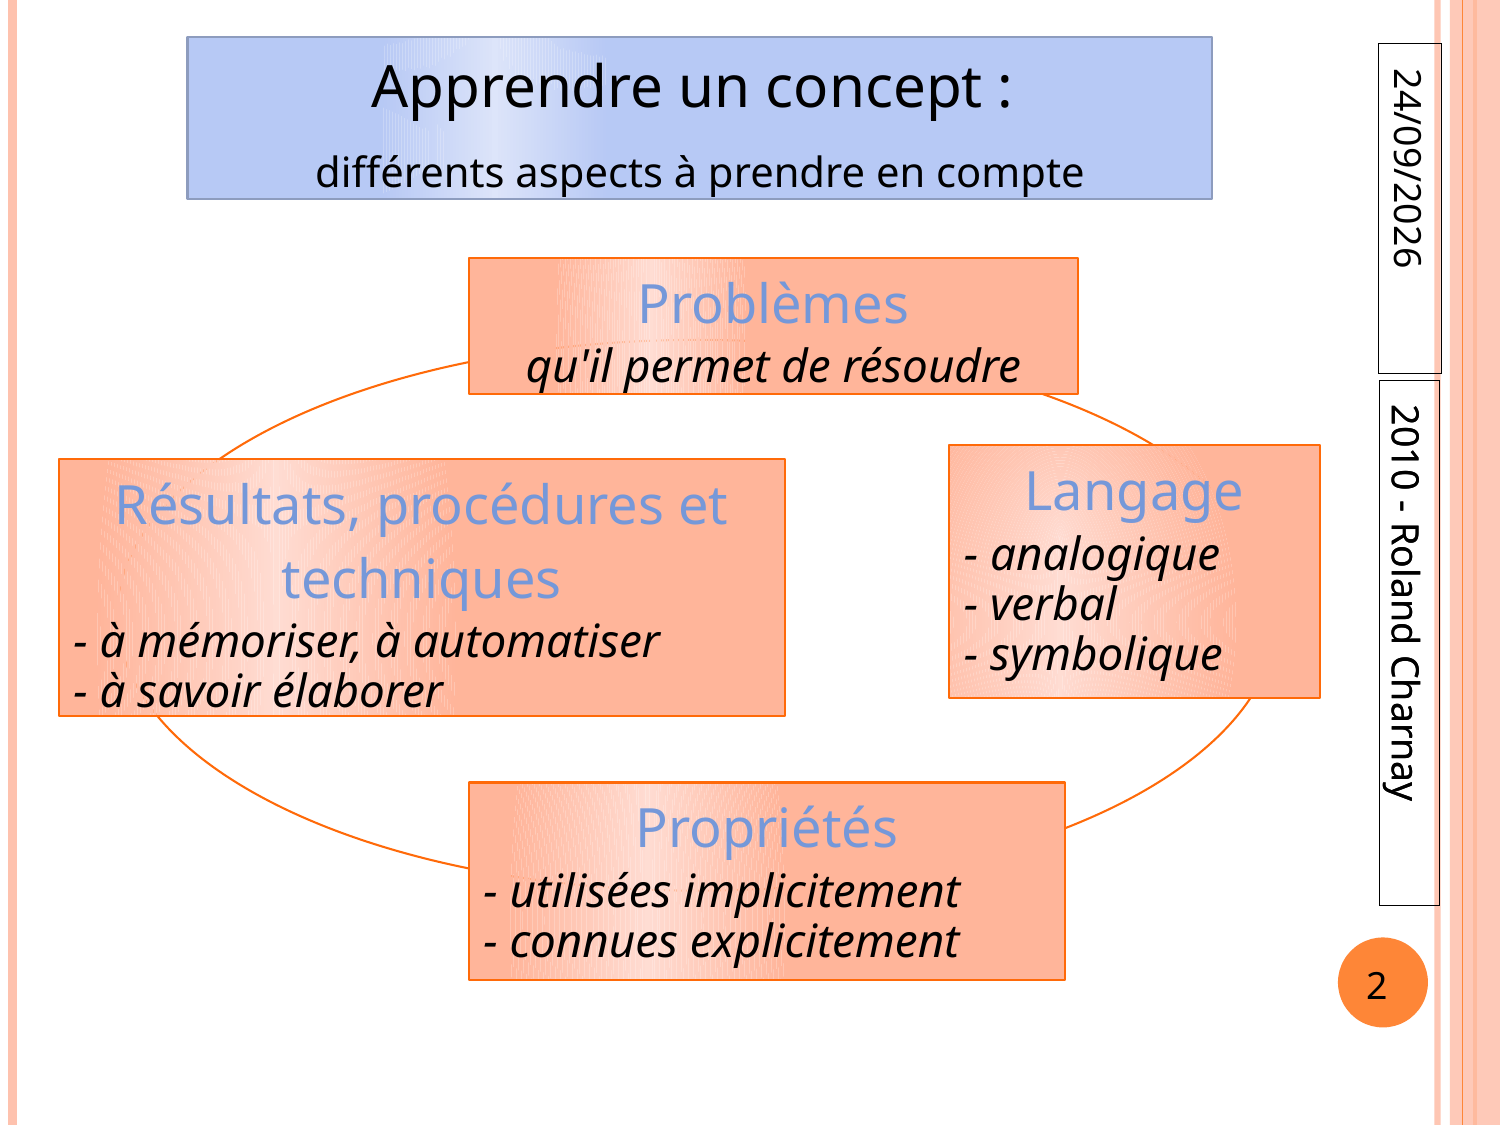

Apprendre un concept :
différents aspects à prendre en compte
Problèmes
qu'il permet de résoudre
Langage
- analogique
- verbal
- symbolique
Résultats, procédures et techniques
- à mémoriser, à automatiser
- à savoir élaborer
<footer>2010 - Roland Charnay
Propriétés
- utilisées implicitement
- connues explicitement